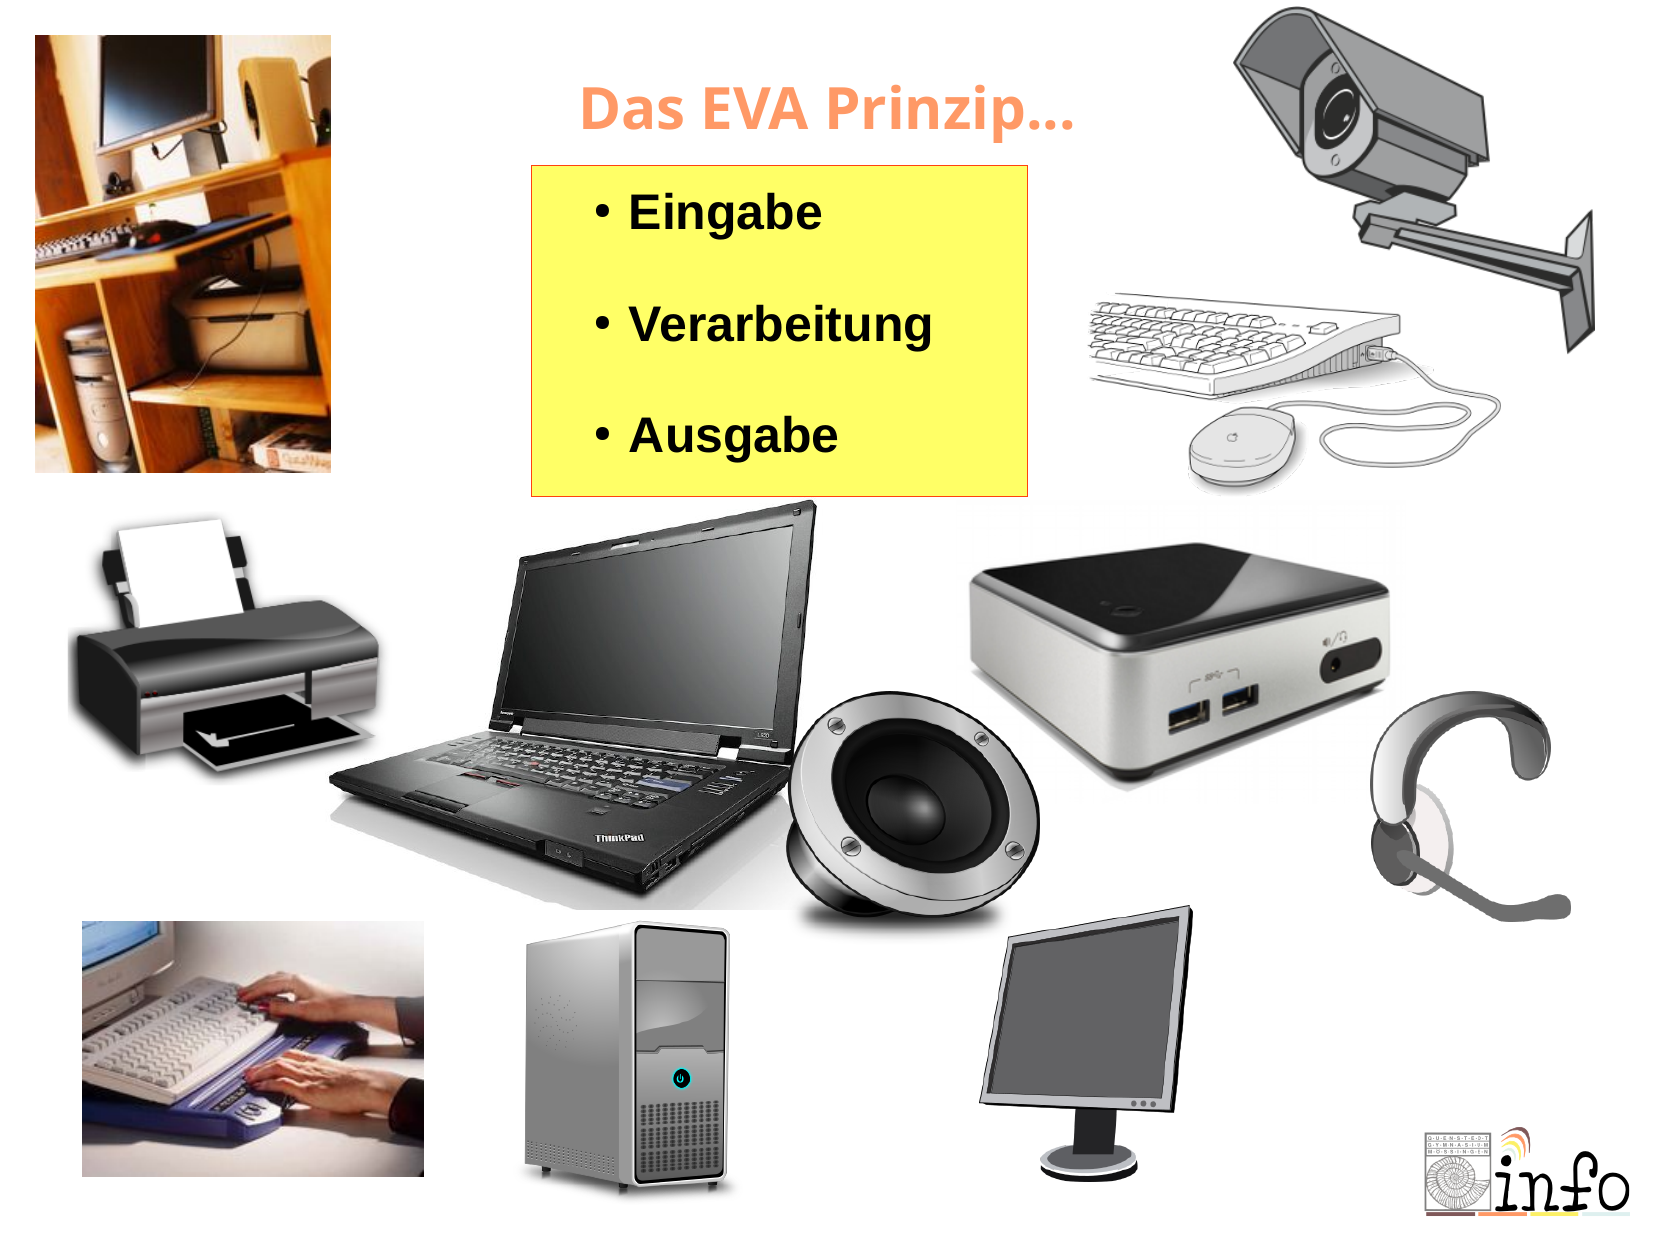

# Das EVA Prinzip...
Eingabe
Verarbeitung
Ausgabe